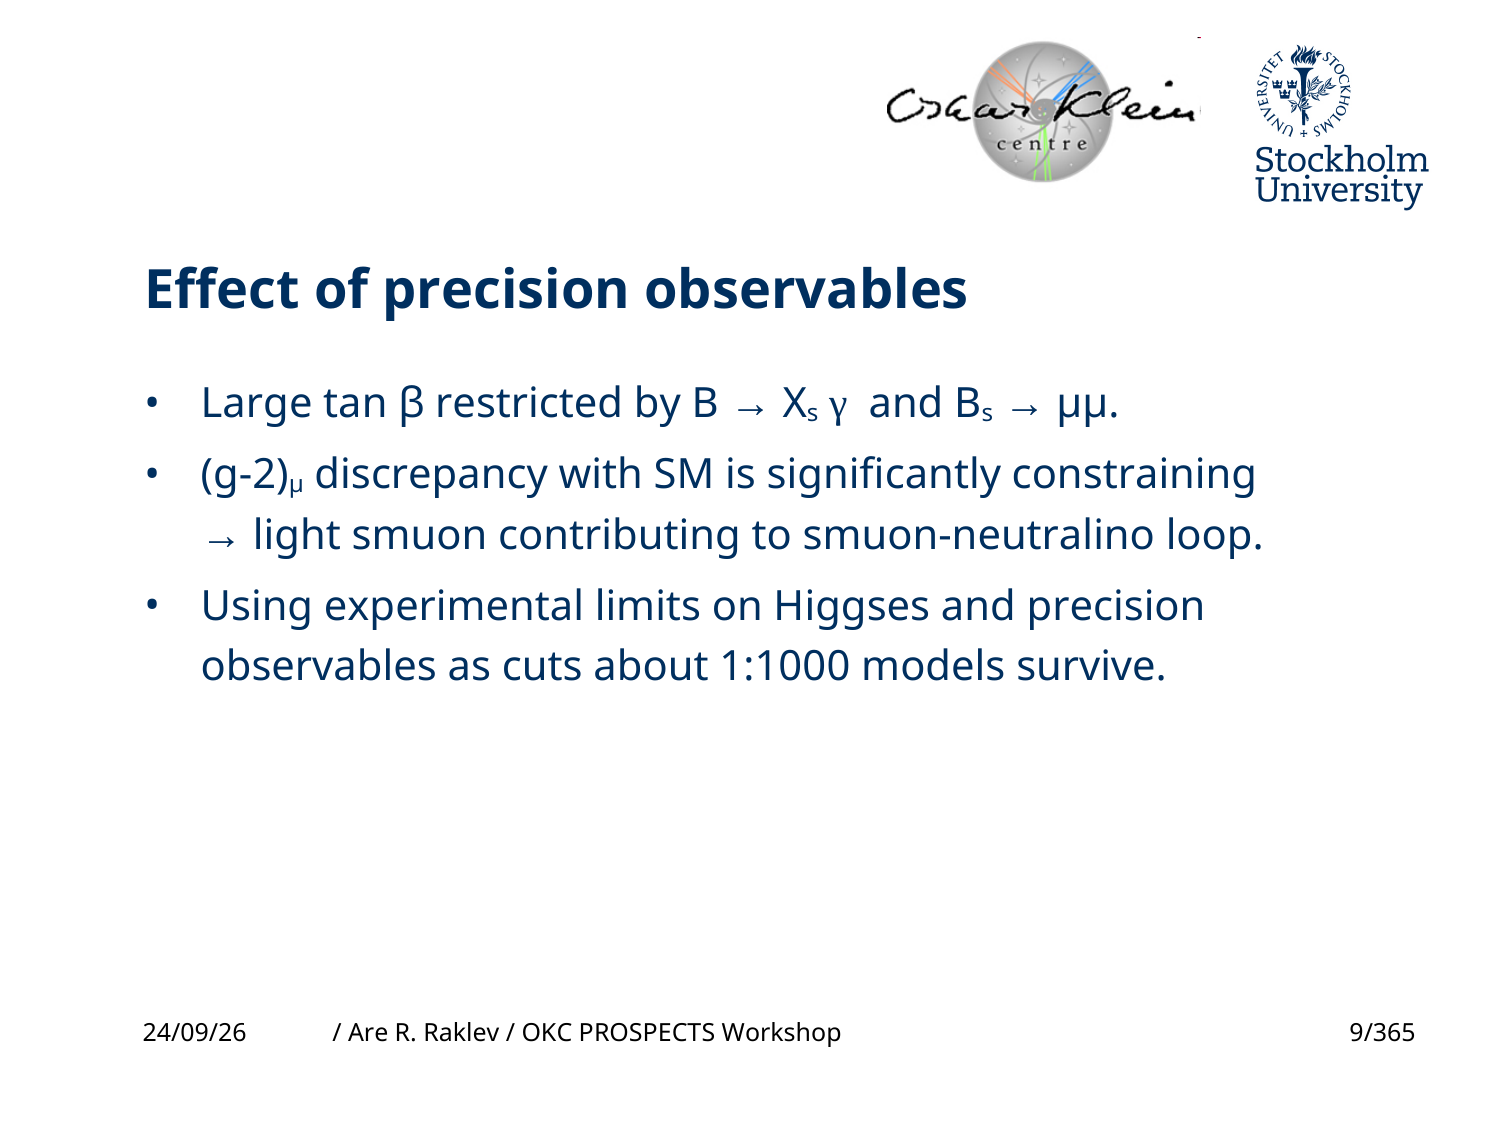

# Effect of precision observables
Large tan β restricted by B → Xs γ and Bs → μμ.
(g-2)μ discrepancy with SM is significantly constraining
→ light smuon contributing to smuon-neutralino loop.
Using experimental limits on Higgses and precision observables as cuts about 1:1000 models survive.
08/12/09
Are R. Raklev / OKC PROSPECTS Workshop
9